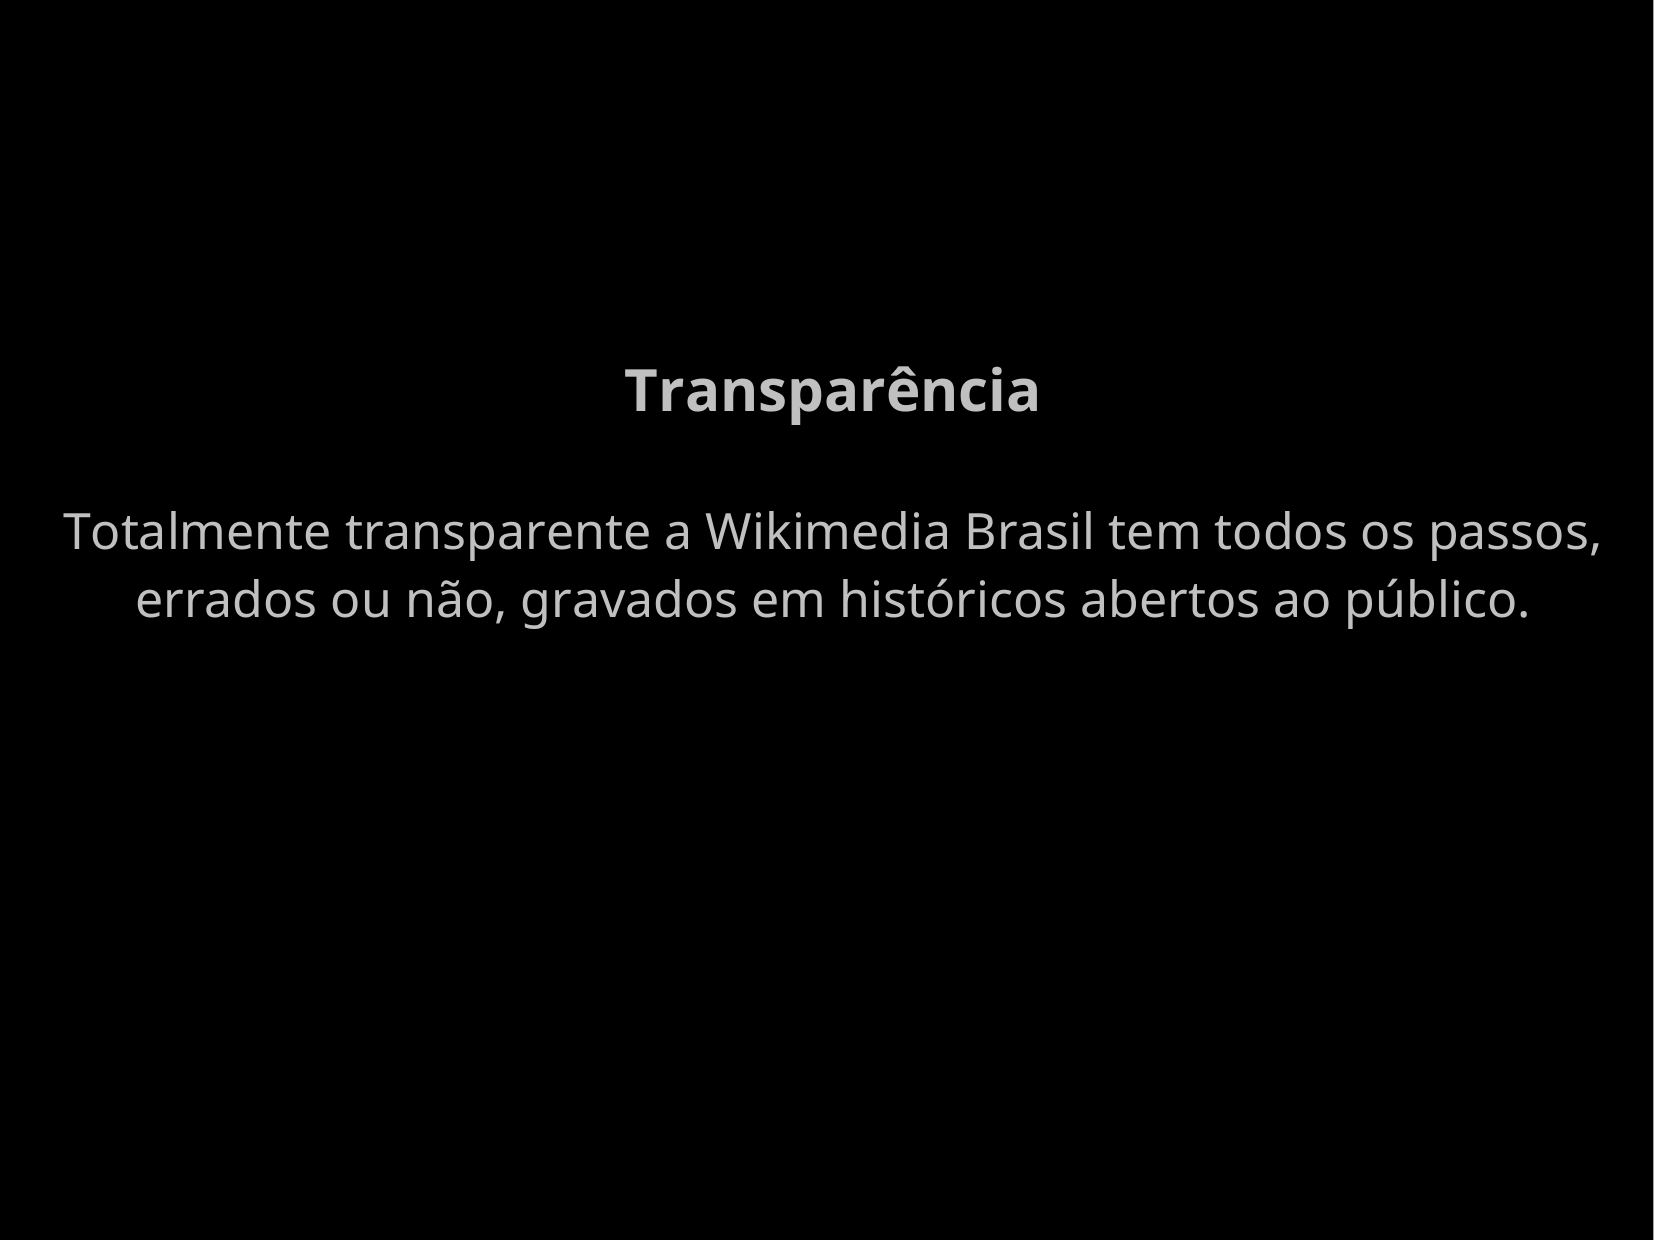

Transparência
Totalmente transparente a Wikimedia Brasil tem todos os passos, errados ou não, gravados em históricos abertos ao público.